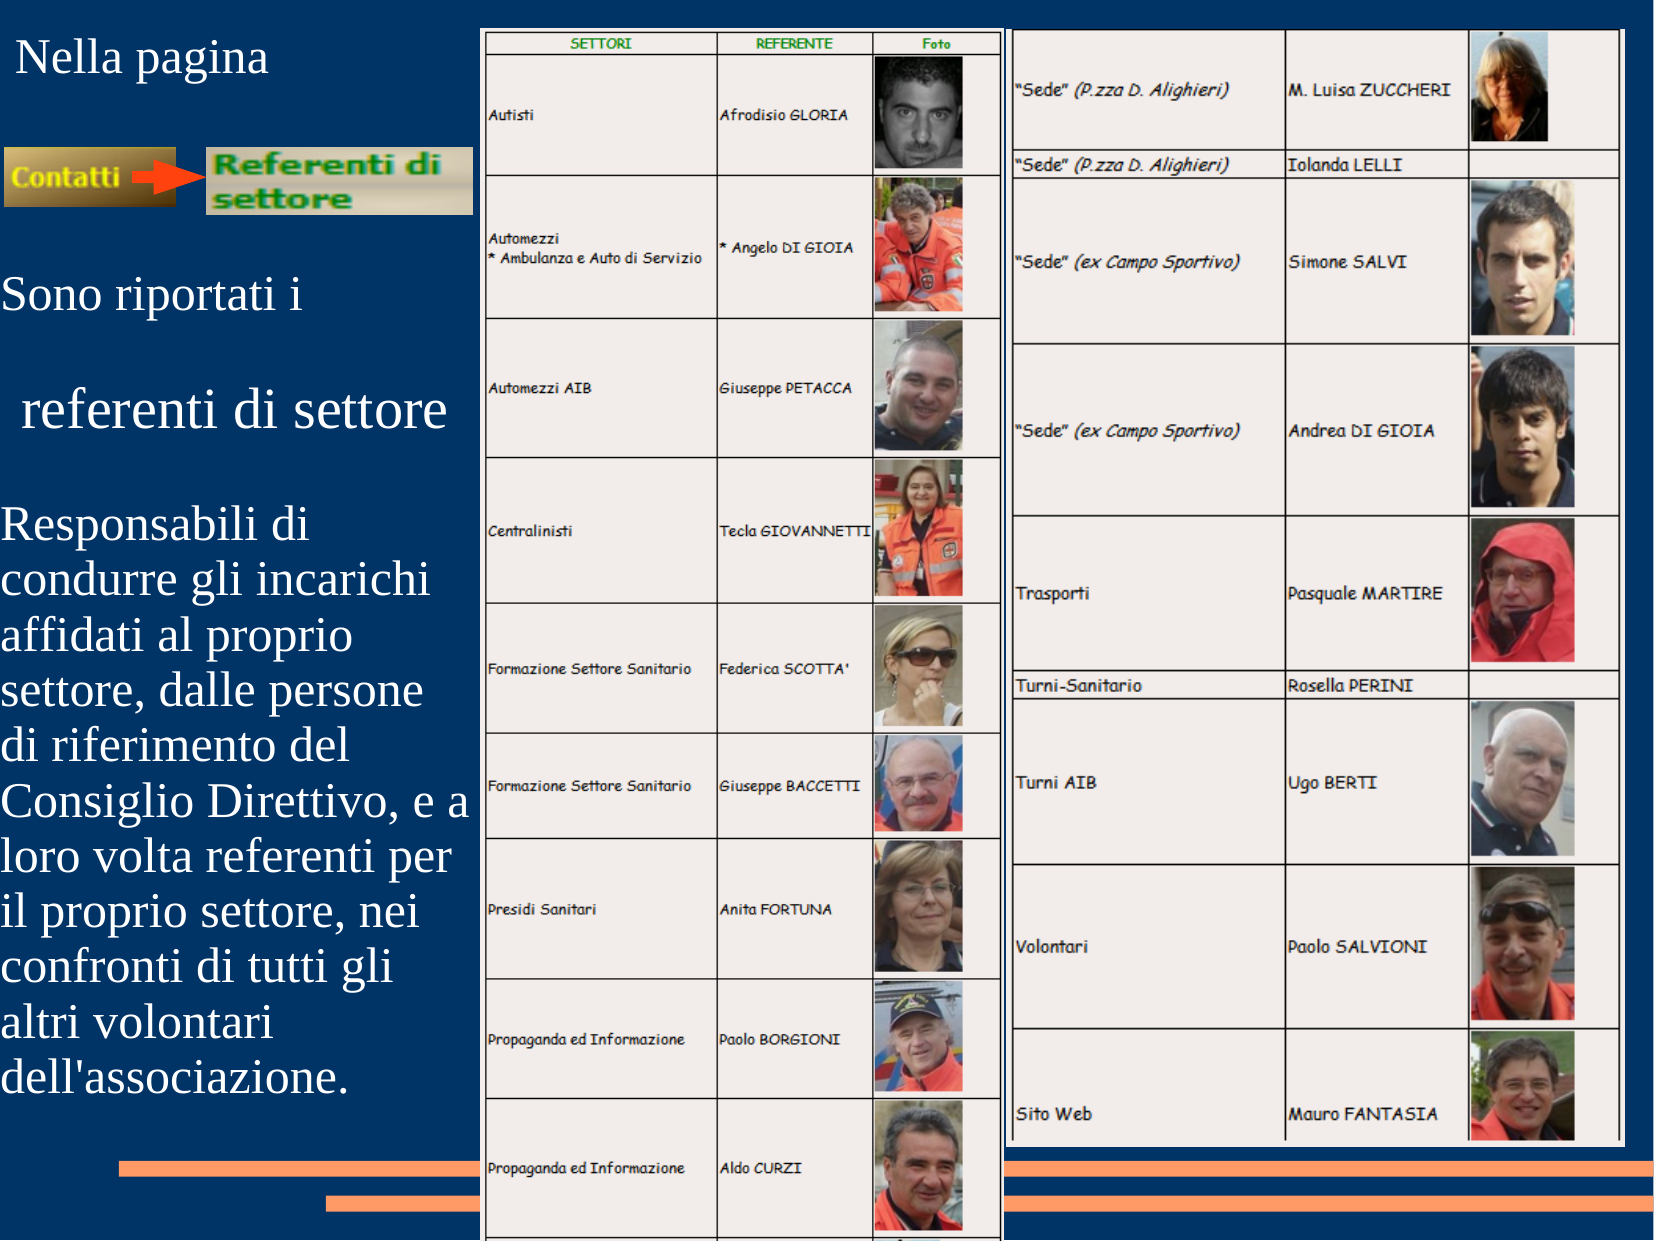

Nella pagina
Sono riportati i
referenti di settore
Responsabili di condurre gli incarichi affidati al proprio settore, dalle persone di riferimento del Consiglio Direttivo, e a loro volta referenti per il proprio settore, nei confronti di tutti gli altri volontari dell'associazione.